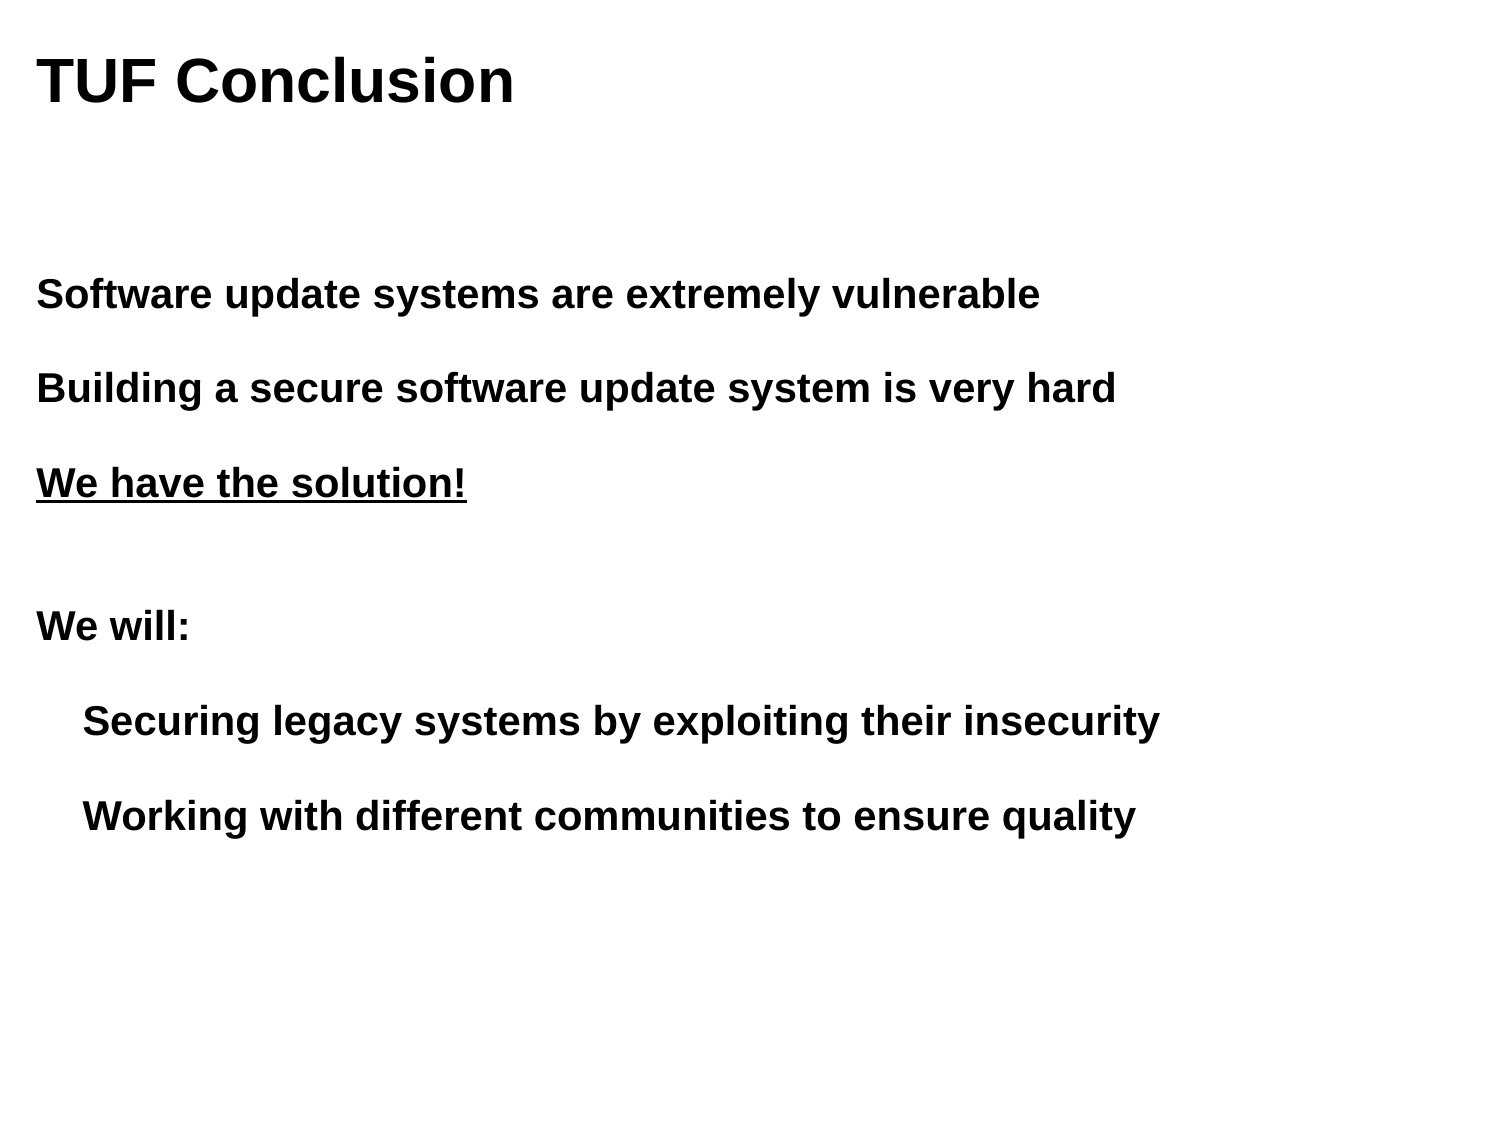

# TUF Conclusion
Software update systems are extremely vulnerable
Building a secure software update system is very hard
We have the solution!
We will:
    Securing legacy systems by exploiting their insecurity
    Working with different communities to ensure quality